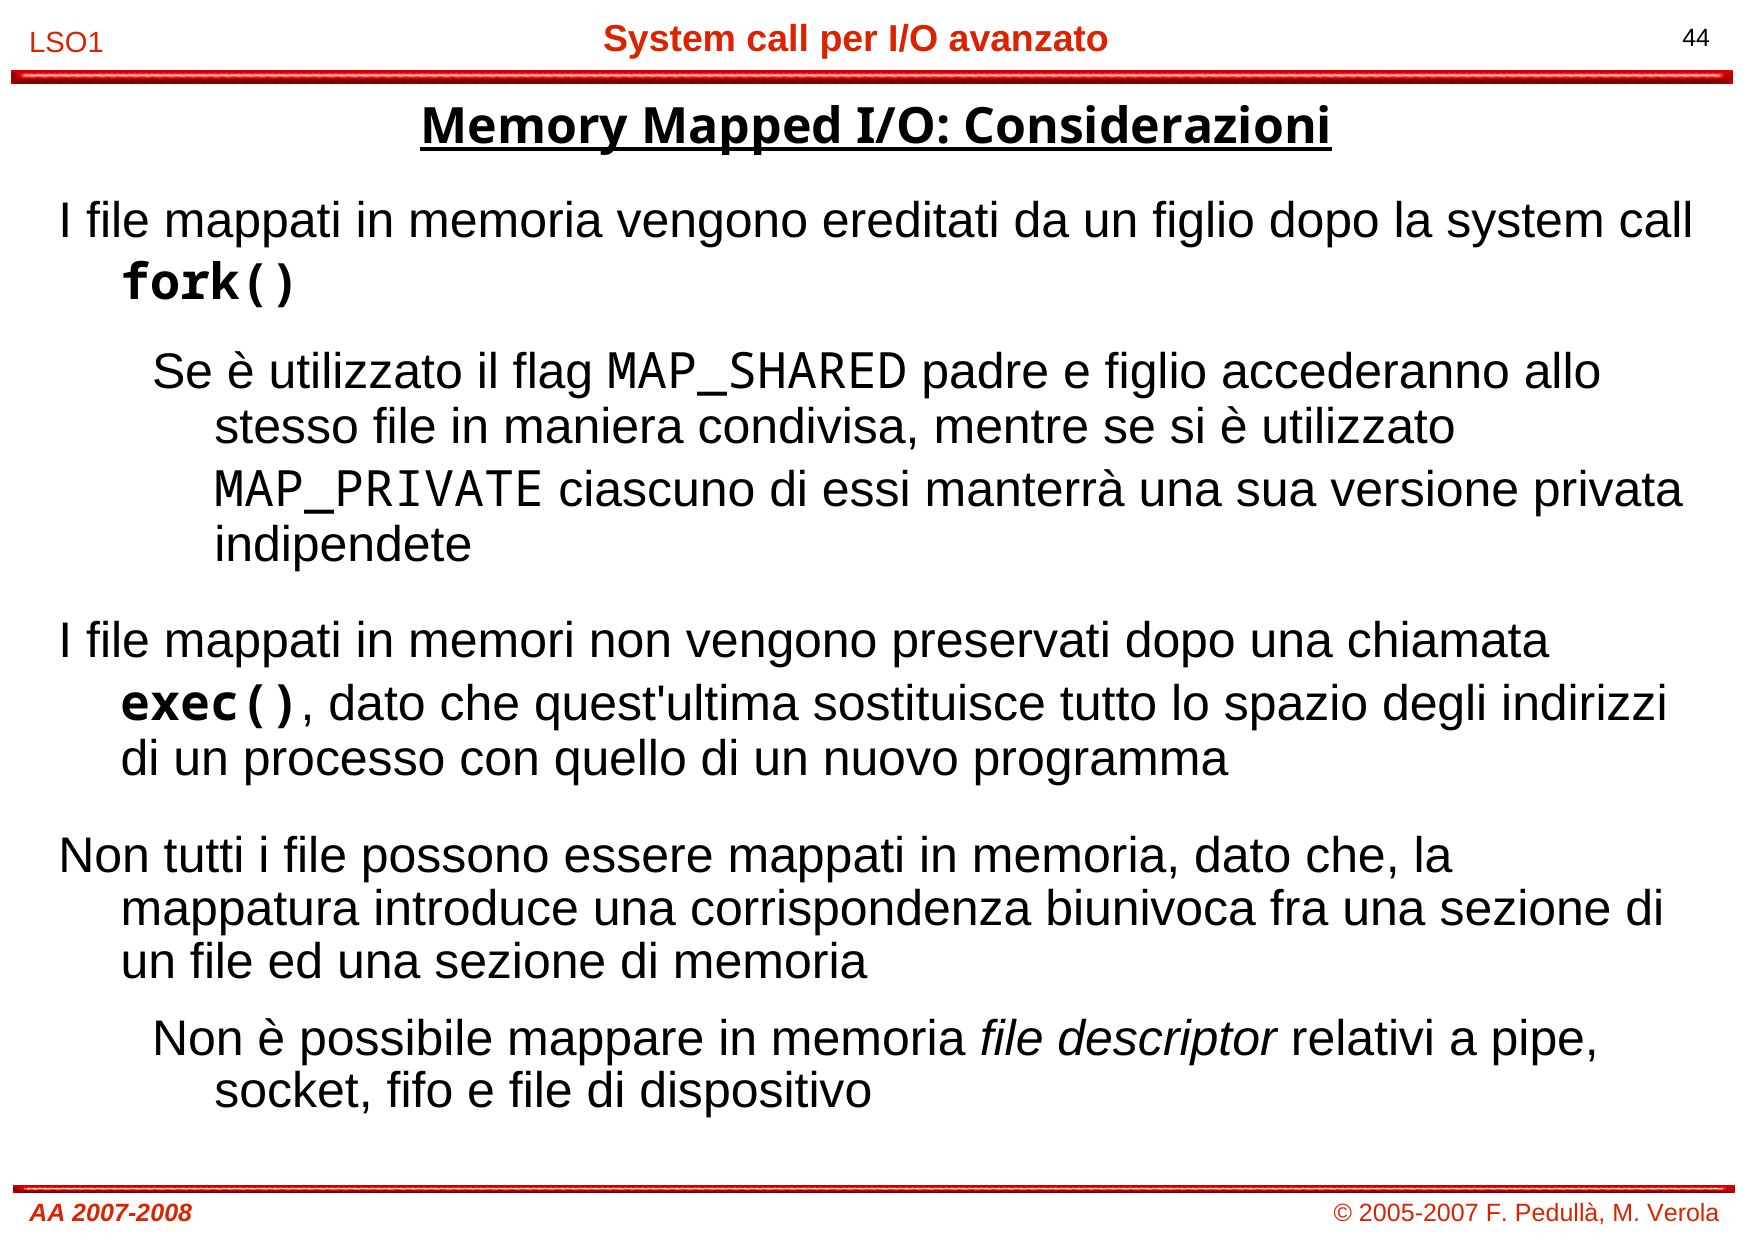

# Memory Mapped I/O: Considerazioni
I file mappati in memoria vengono ereditati da un figlio dopo la system call fork()
Se è utilizzato il flag MAP_SHARED padre e figlio accederanno allo stesso file in maniera condivisa, mentre se si è utilizzato MAP_PRIVATE ciascuno di essi manterrà una sua versione privata indipendete
I file mappati in memori non vengono preservati dopo una chiamata exec(), dato che quest'ultima sostituisce tutto lo spazio degli indirizzi di un processo con quello di un nuovo programma
Non tutti i file possono essere mappati in memoria, dato che, la mappatura introduce una corrispondenza biunivoca fra una sezione di un file ed una sezione di memoria
Non è possibile mappare in memoria file descriptor relativi a pipe, socket, fifo e file di dispositivo